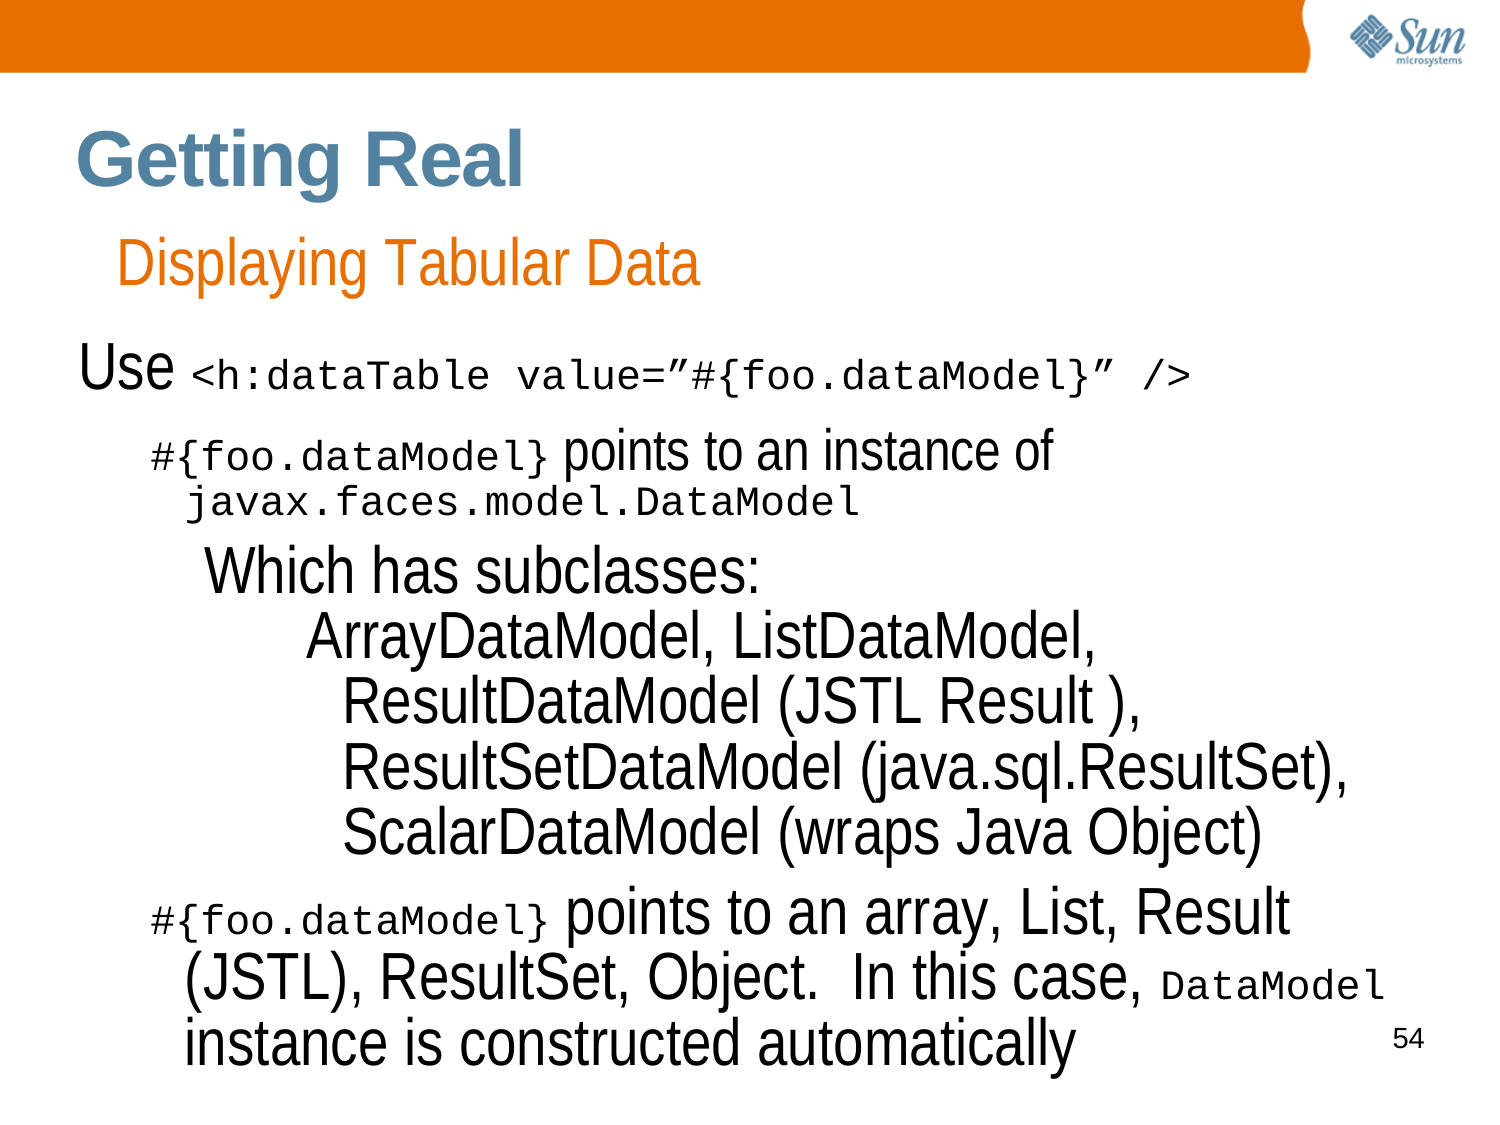

# Getting Real
Displaying Tabular Data
Use <h:dataTable value=”#{foo.dataModel}” />
 #{foo.dataModel} points to an instance of javax.faces.model.DataModel
Which has subclasses:
ArrayDataModel, ListDataModel, ResultDataModel (JSTL Result ), ResultSetDataModel (java.sql.ResultSet), ScalarDataModel (wraps Java Object)
 #{foo.dataModel} points to an array, List, Result (JSTL), ResultSet, Object. In this case, DataModel instance is constructed automatically
54